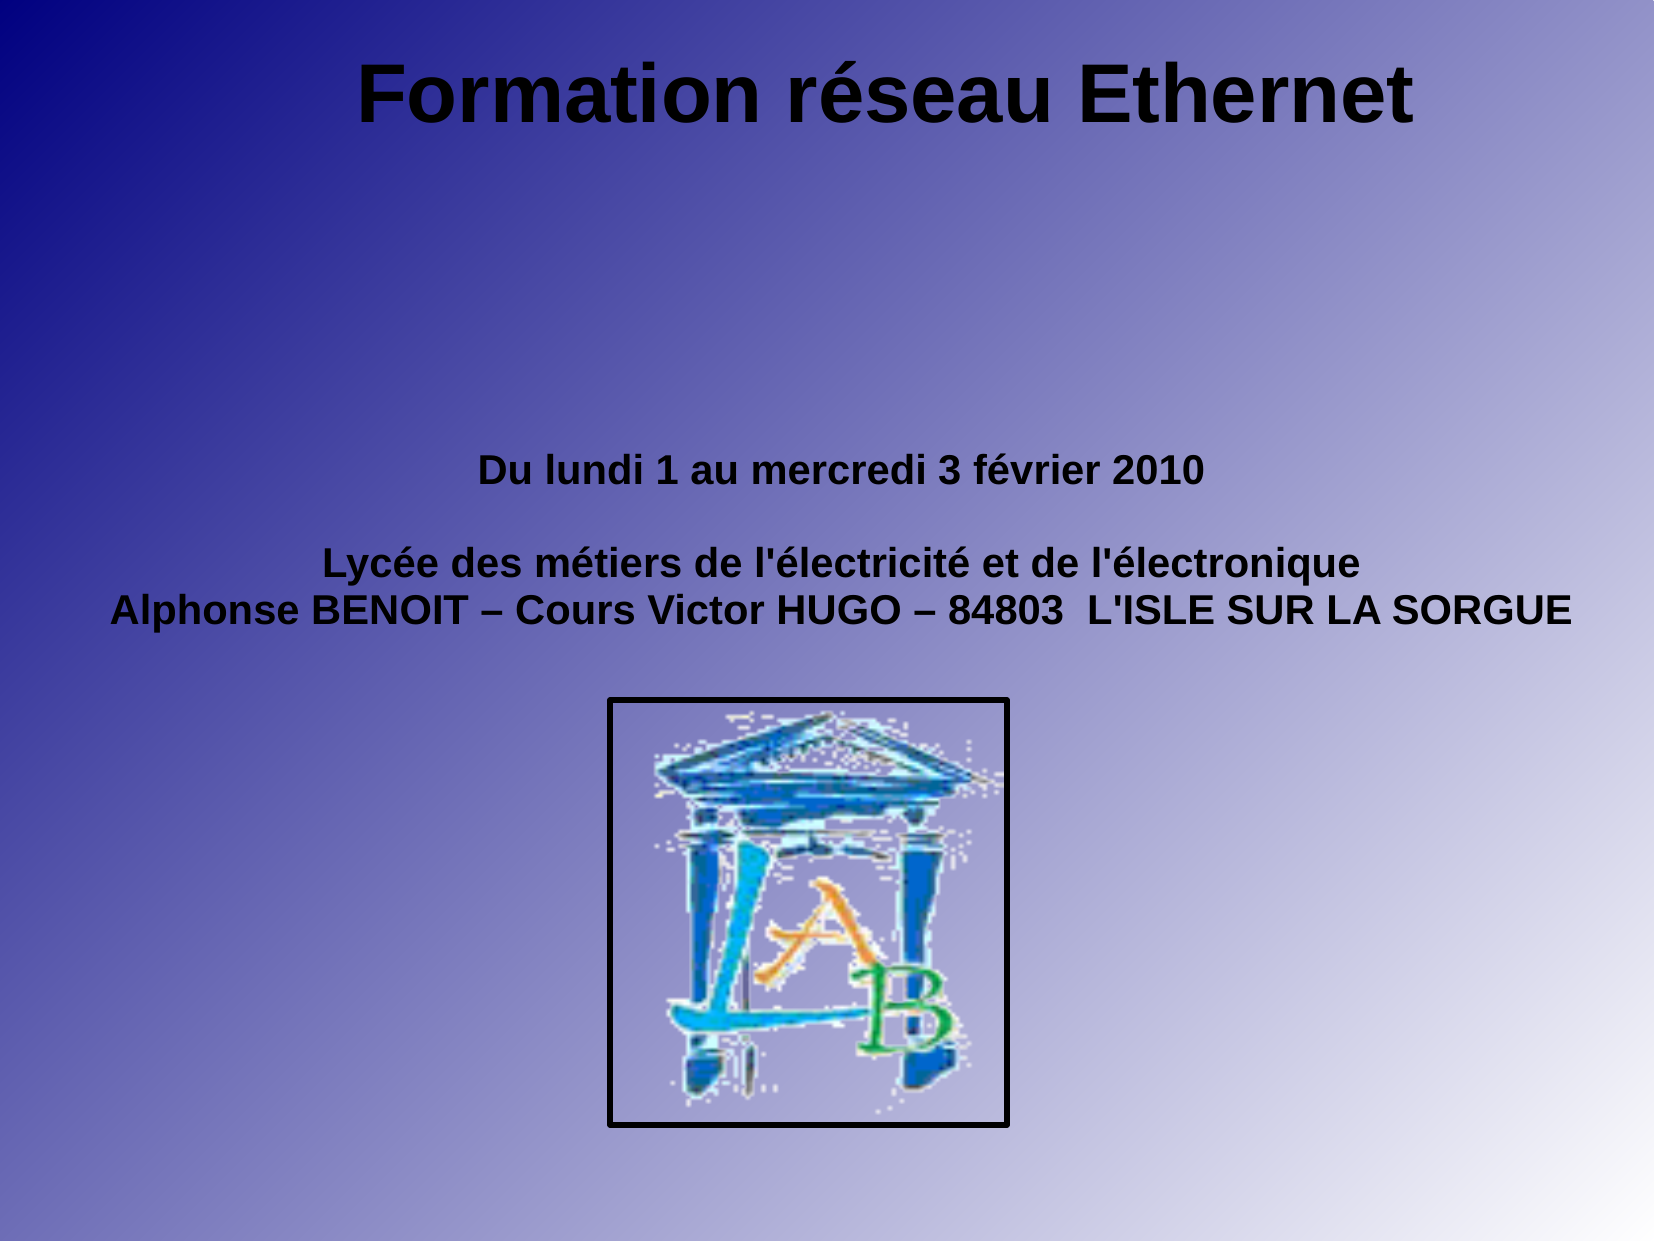

Formation réseau Ethernet
Du lundi 1 au mercredi 3 février 2010
Lycée des métiers de l'électricité et de l'électronique
Alphonse BENOIT – Cours Victor HUGO – 84803 L'ISLE SUR LA SORGUE